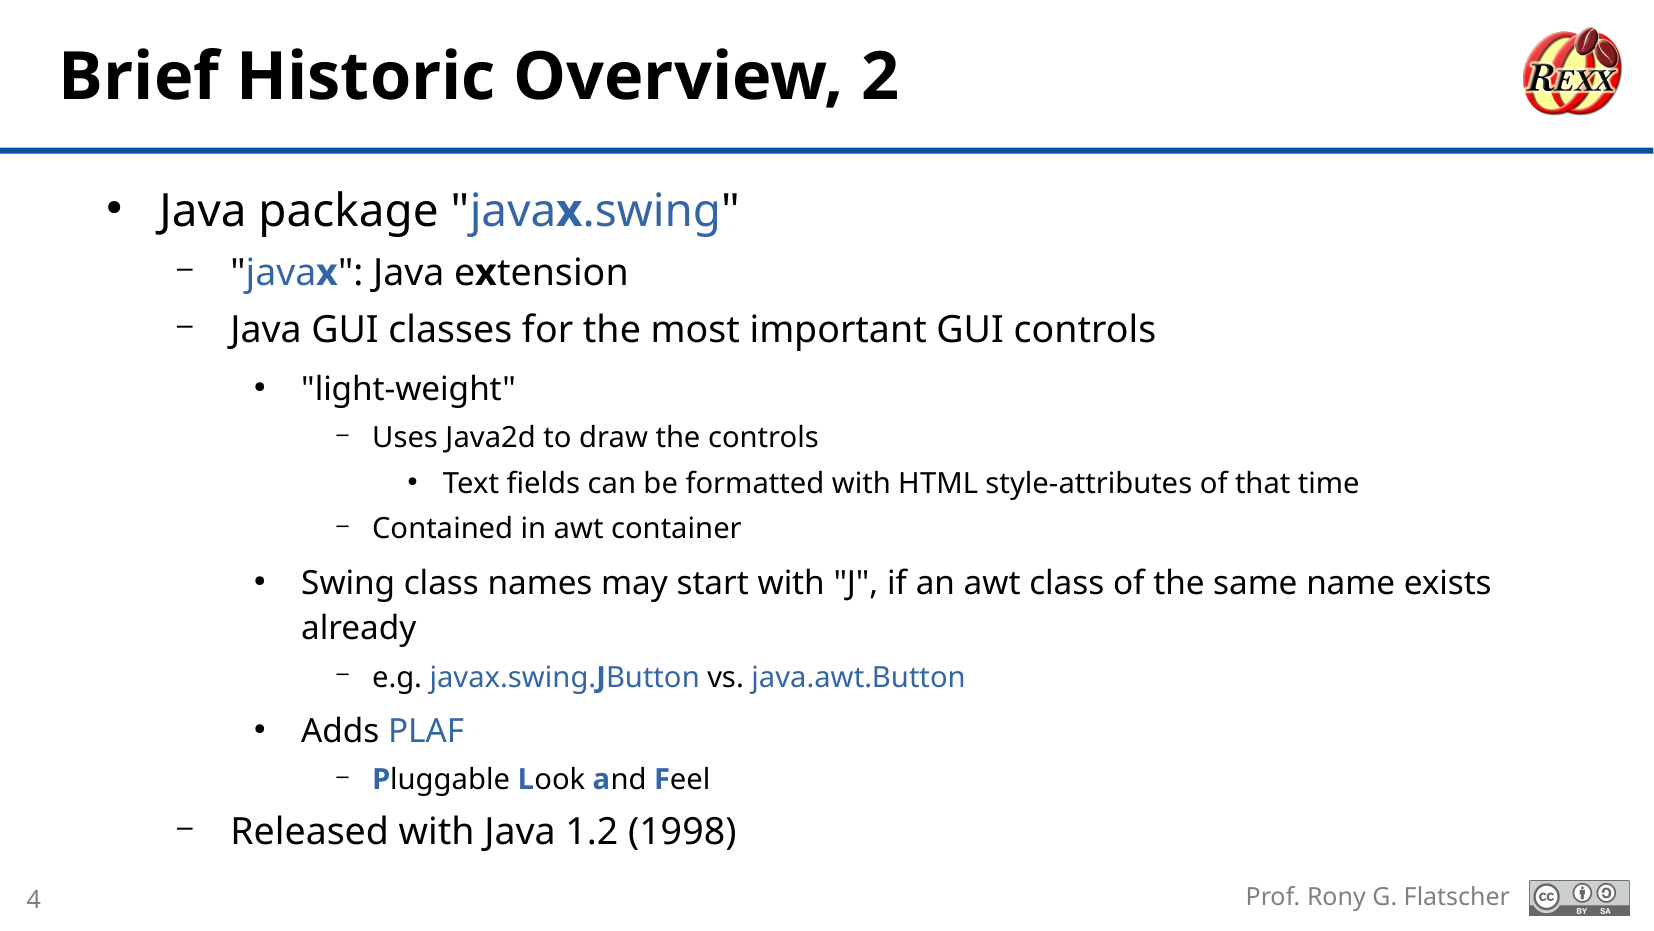

# Brief Historic Overview, 2
Java package "javax.swing"
"javax": Java extension
Java GUI classes for the most important GUI controls
"light-weight"
Uses Java2d to draw the controls
Text fields can be formatted with HTML style-attributes of that time
Contained in awt container
Swing class names may start with "J", if an awt class of the same name exists already
e.g. javax.swing.JButton vs. java.awt.Button
Adds PLAF
Pluggable Look and Feel
Released with Java 1.2 (1998)